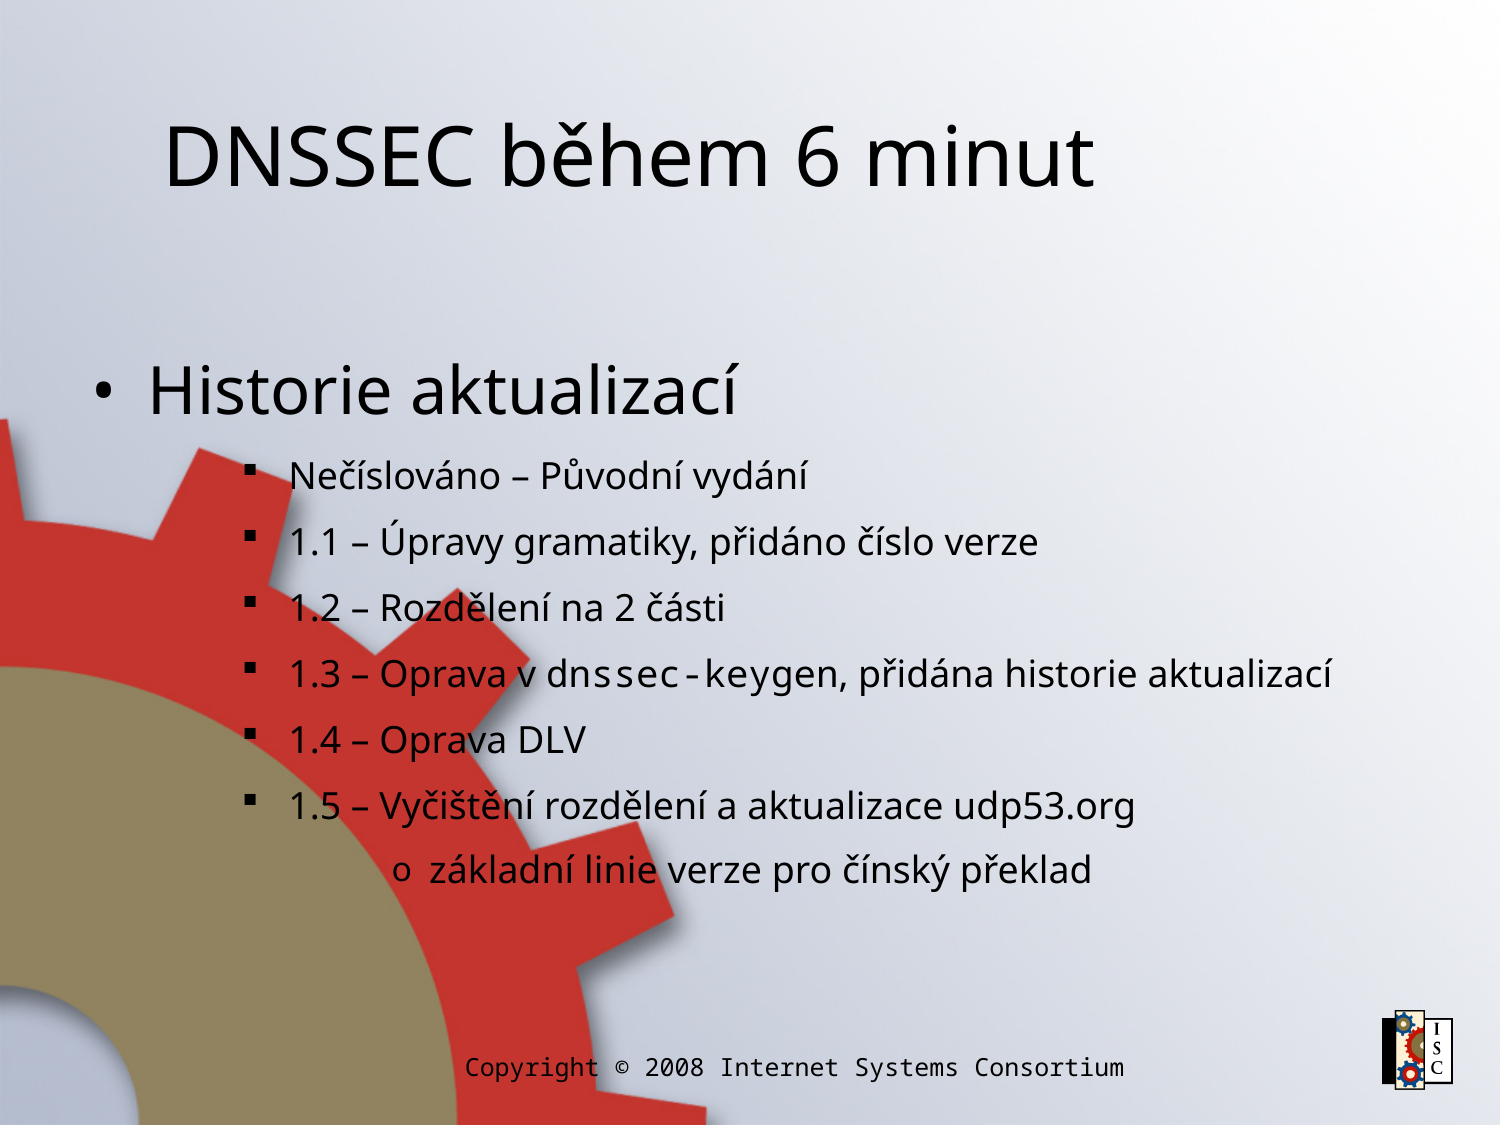

# DNSSEC během 6 minut
Historie aktualizací
Nečíslováno – Původní vydání
1.1 – Úpravy gramatiky, přidáno číslo verze
1.2 – Rozdělení na 2 části
1.3 – Oprava v dnssec-keygen, přidána historie aktualizací
1.4 – Oprava DLV
1.5 – Vyčištění rozdělení a aktualizace udp53.org
základní linie verze pro čínský překlad